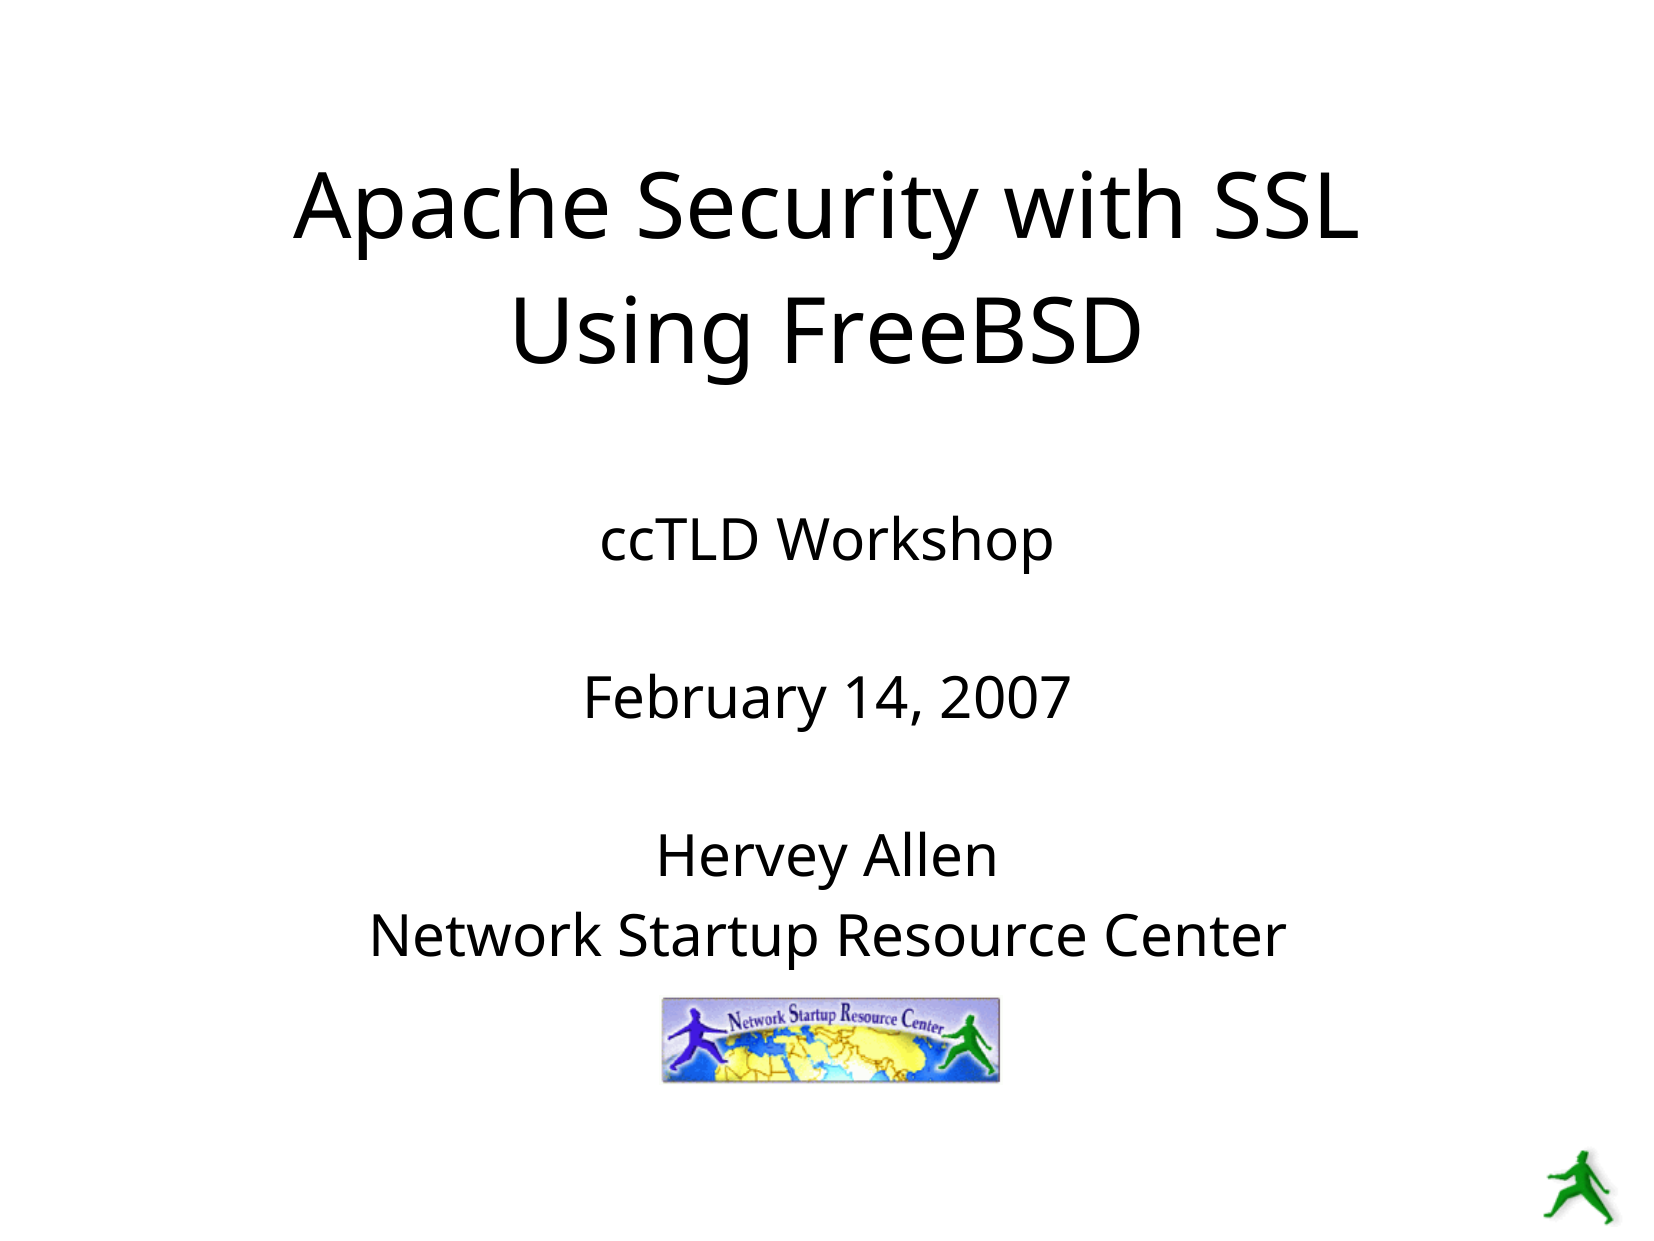

# Apache Security with SSL Using FreeBSD
ccTLD Workshop
February 14, 2007
Hervey Allen
Network Startup Resource Center